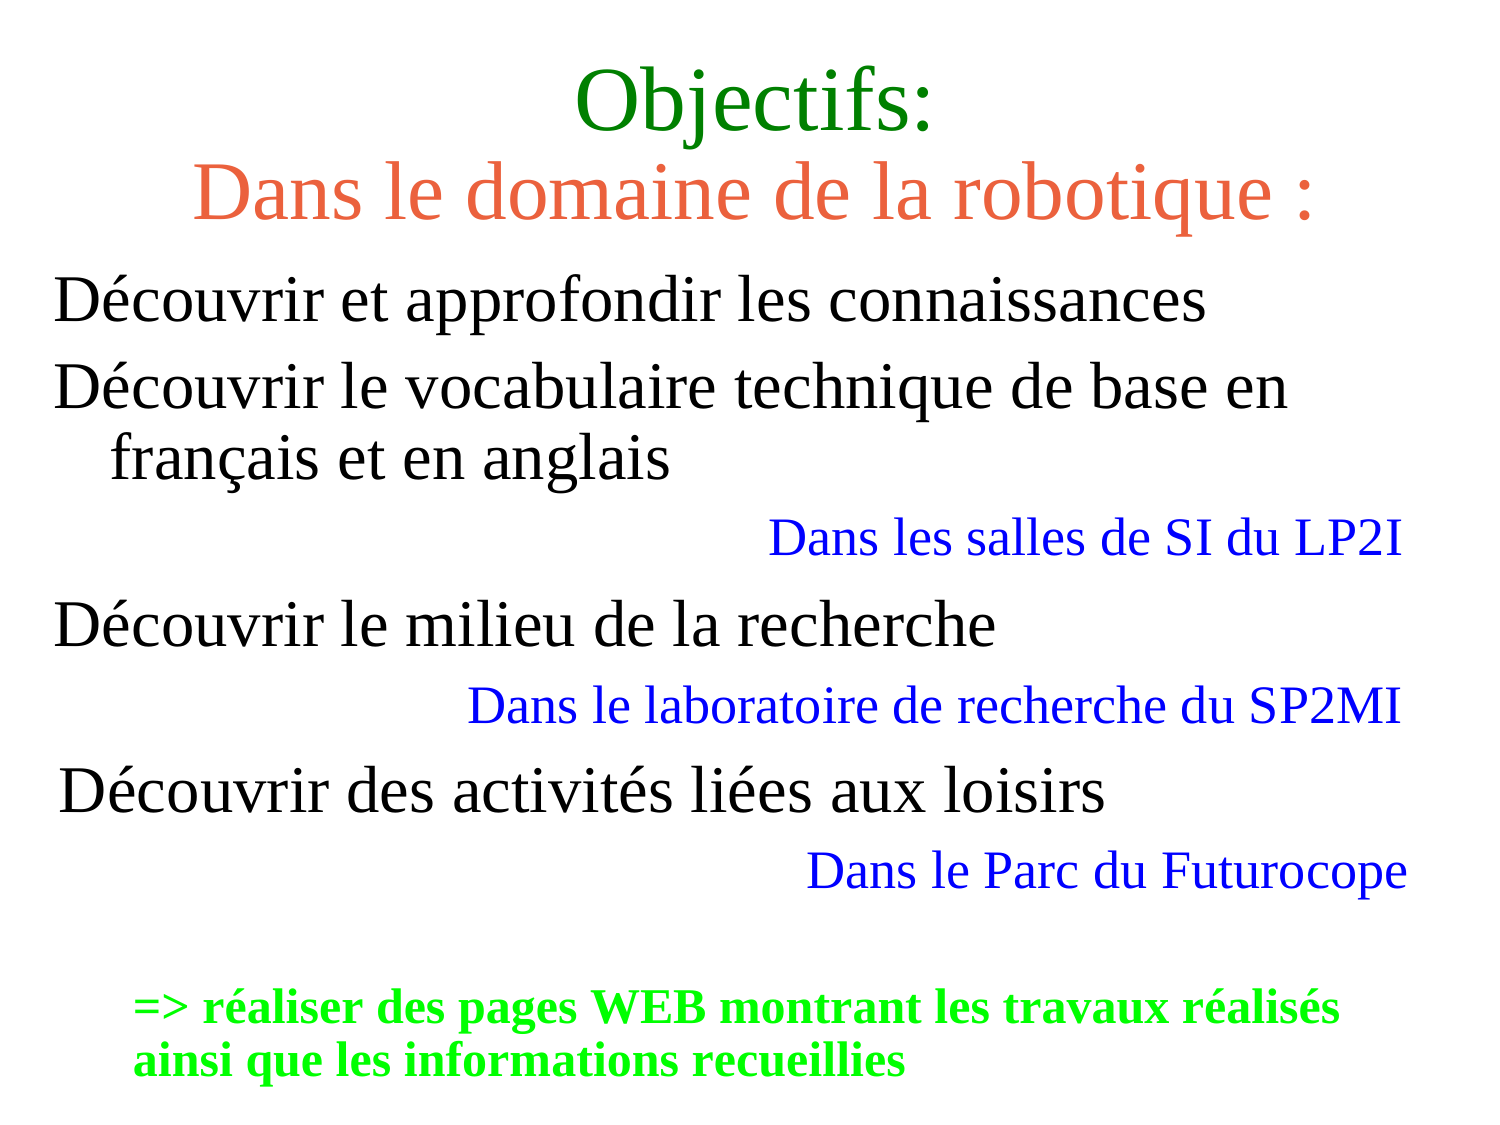

Objectifs:
Dans le domaine de la robotique :
# Découvrir et approfondir les connaissances
Découvrir le vocabulaire technique de base en français et en anglais
Dans les salles de SI du LP2I
Découvrir le milieu de la recherche
Dans le laboratoire de recherche du SP2MI
Découvrir des activités liées aux loisirs
Dans le Parc du Futurocope
=> réaliser des pages WEB montrant les travaux réalisés ainsi que les informations recueillies